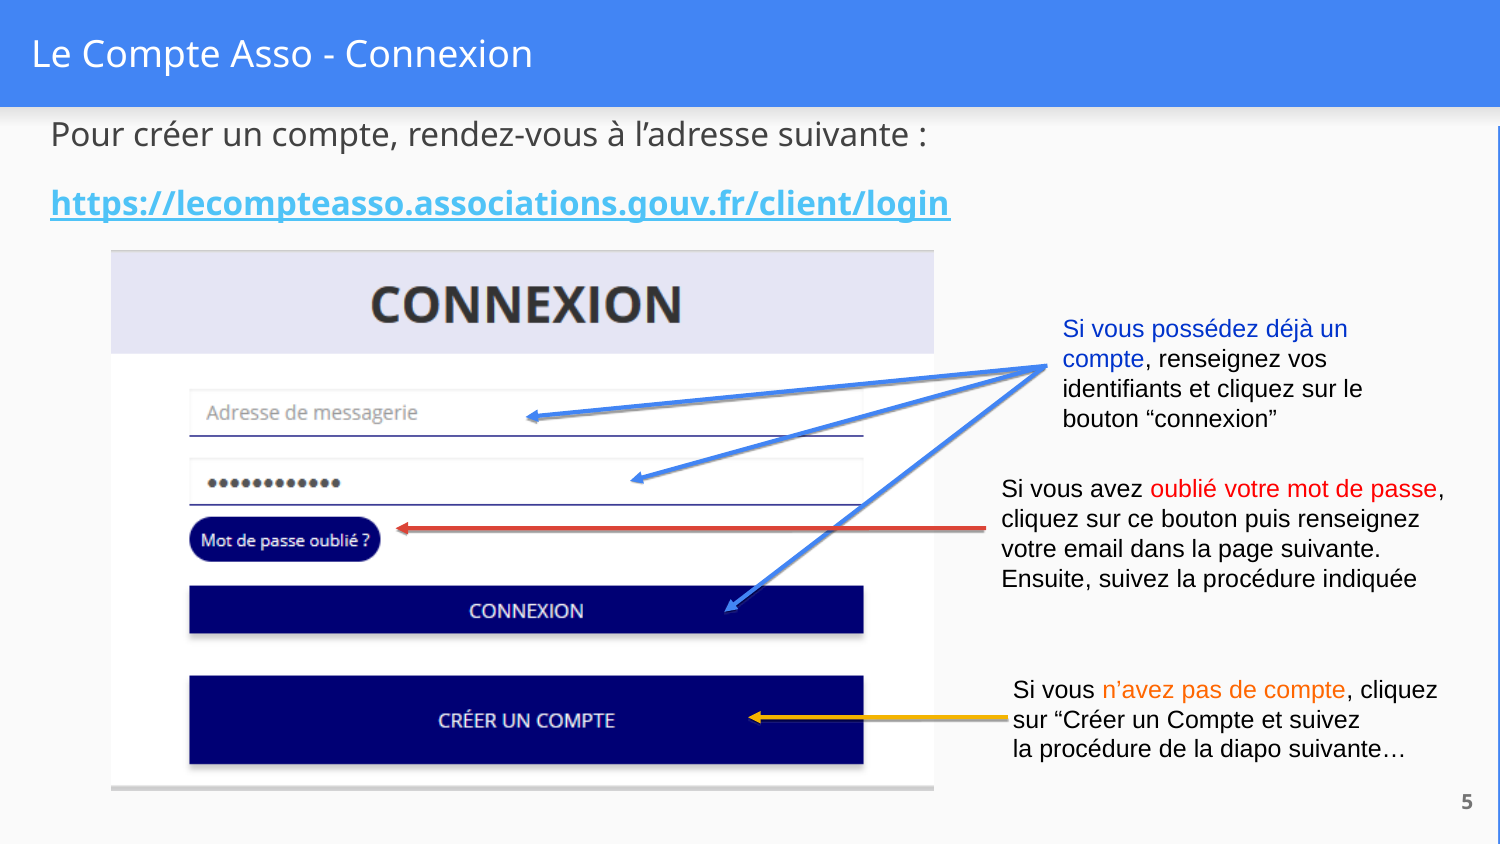

# Le Compte Asso - Connexion
Pour créer un compte, rendez-vous à l’adresse suivante :
https://lecompteasso.associations.gouv.fr/client/login
Si vous possédez déjà un compte, renseignez vos identifiants et cliquez sur le bouton “connexion”
Si vous avez oublié votre mot de passe, cliquez sur ce bouton puis renseignez votre email dans la page suivante. Ensuite, suivez la procédure indiquée
Si vous n’avez pas de compte, cliquez sur “Créer un Compte et suivez
la procédure de la diapo suivante…